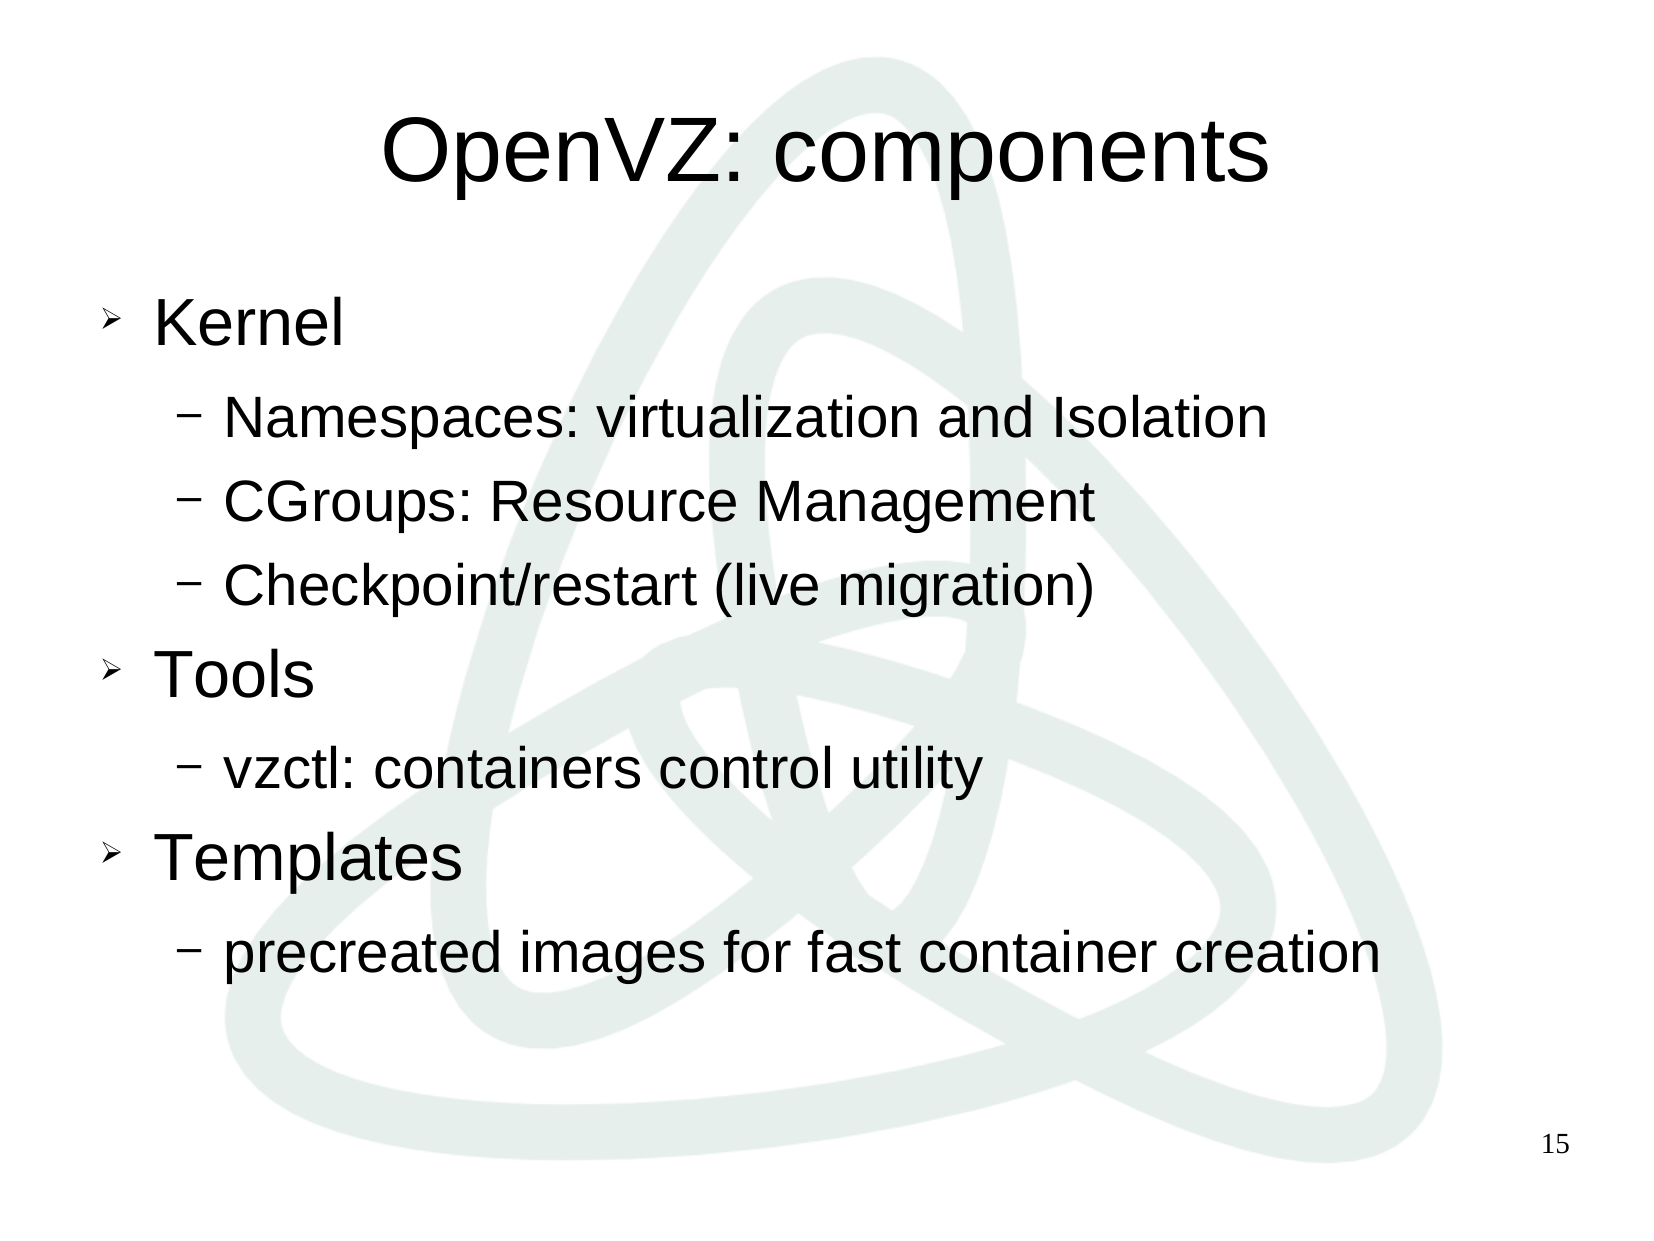

# OpenVZ: components
Kernel
Namespaces: virtualization and Isolation
CGroups: Resource Management
Checkpoint/restart (live migration)
Tools
vzctl: containers control utility
Templates
precreated images for fast container creation